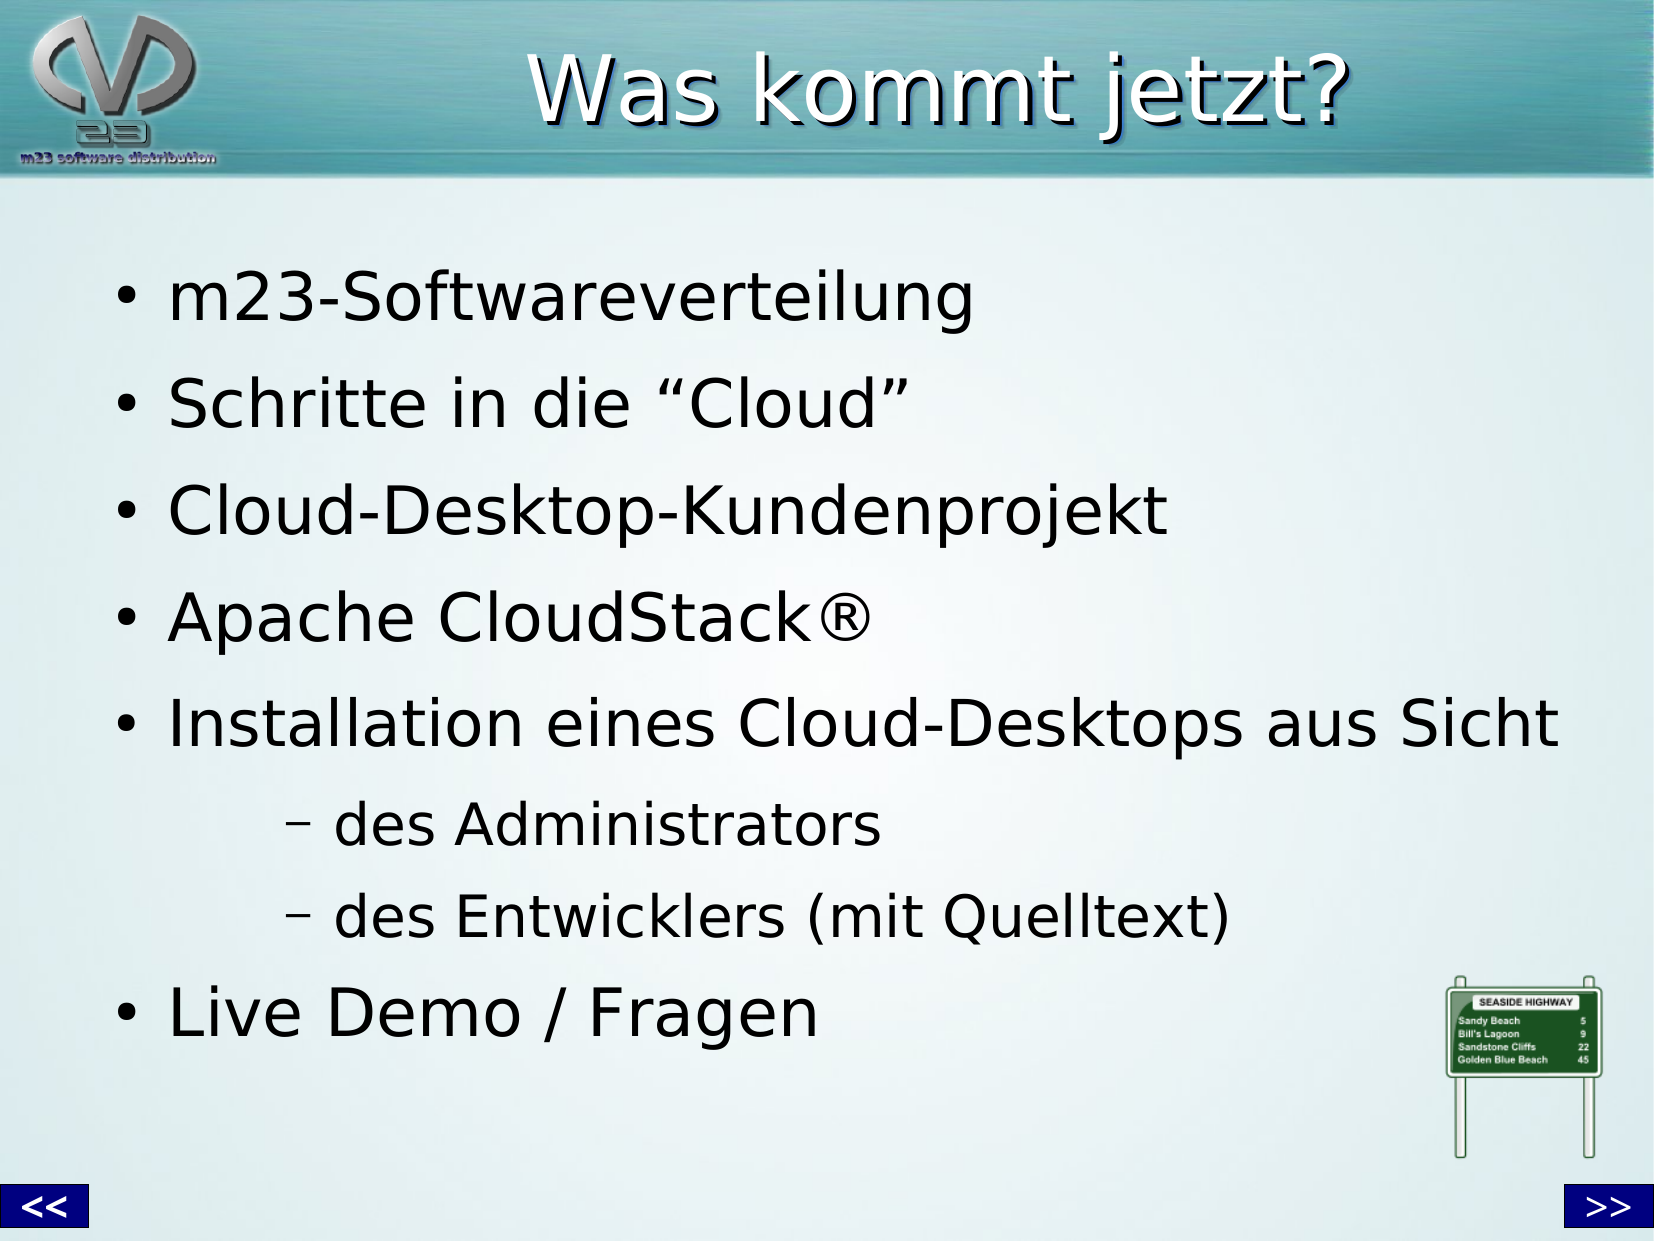

# Was kommt jetzt?
m23-Softwareverteilung
Schritte in die “Cloud”
Cloud-Desktop-Kundenprojekt
Apache CloudStack®
Installation eines Cloud-Desktops aus Sicht
des Administrators
des Entwicklers (mit Quelltext)
Live Demo / Fragen